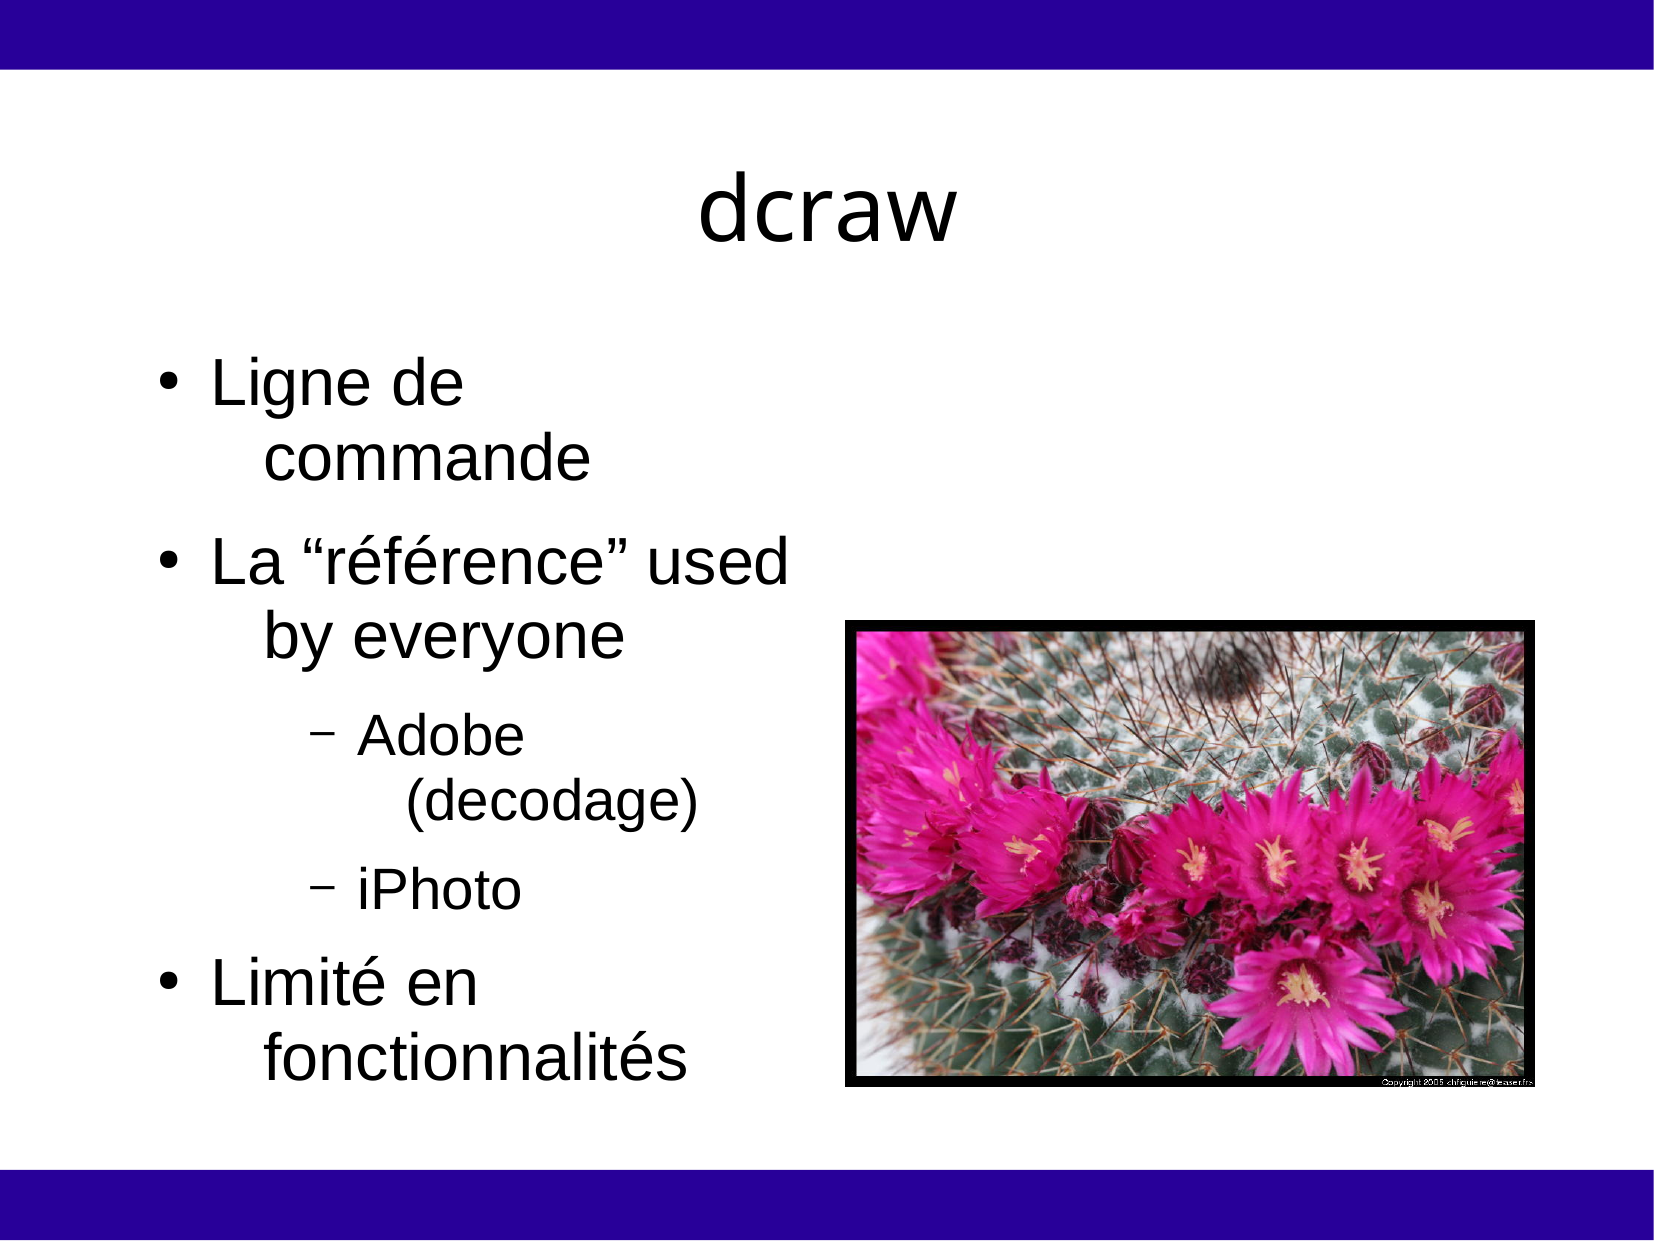

# dcraw
Ligne de commande
La “référence” used by everyone
Adobe (decodage)
iPhoto
Limité en fonctionnalités